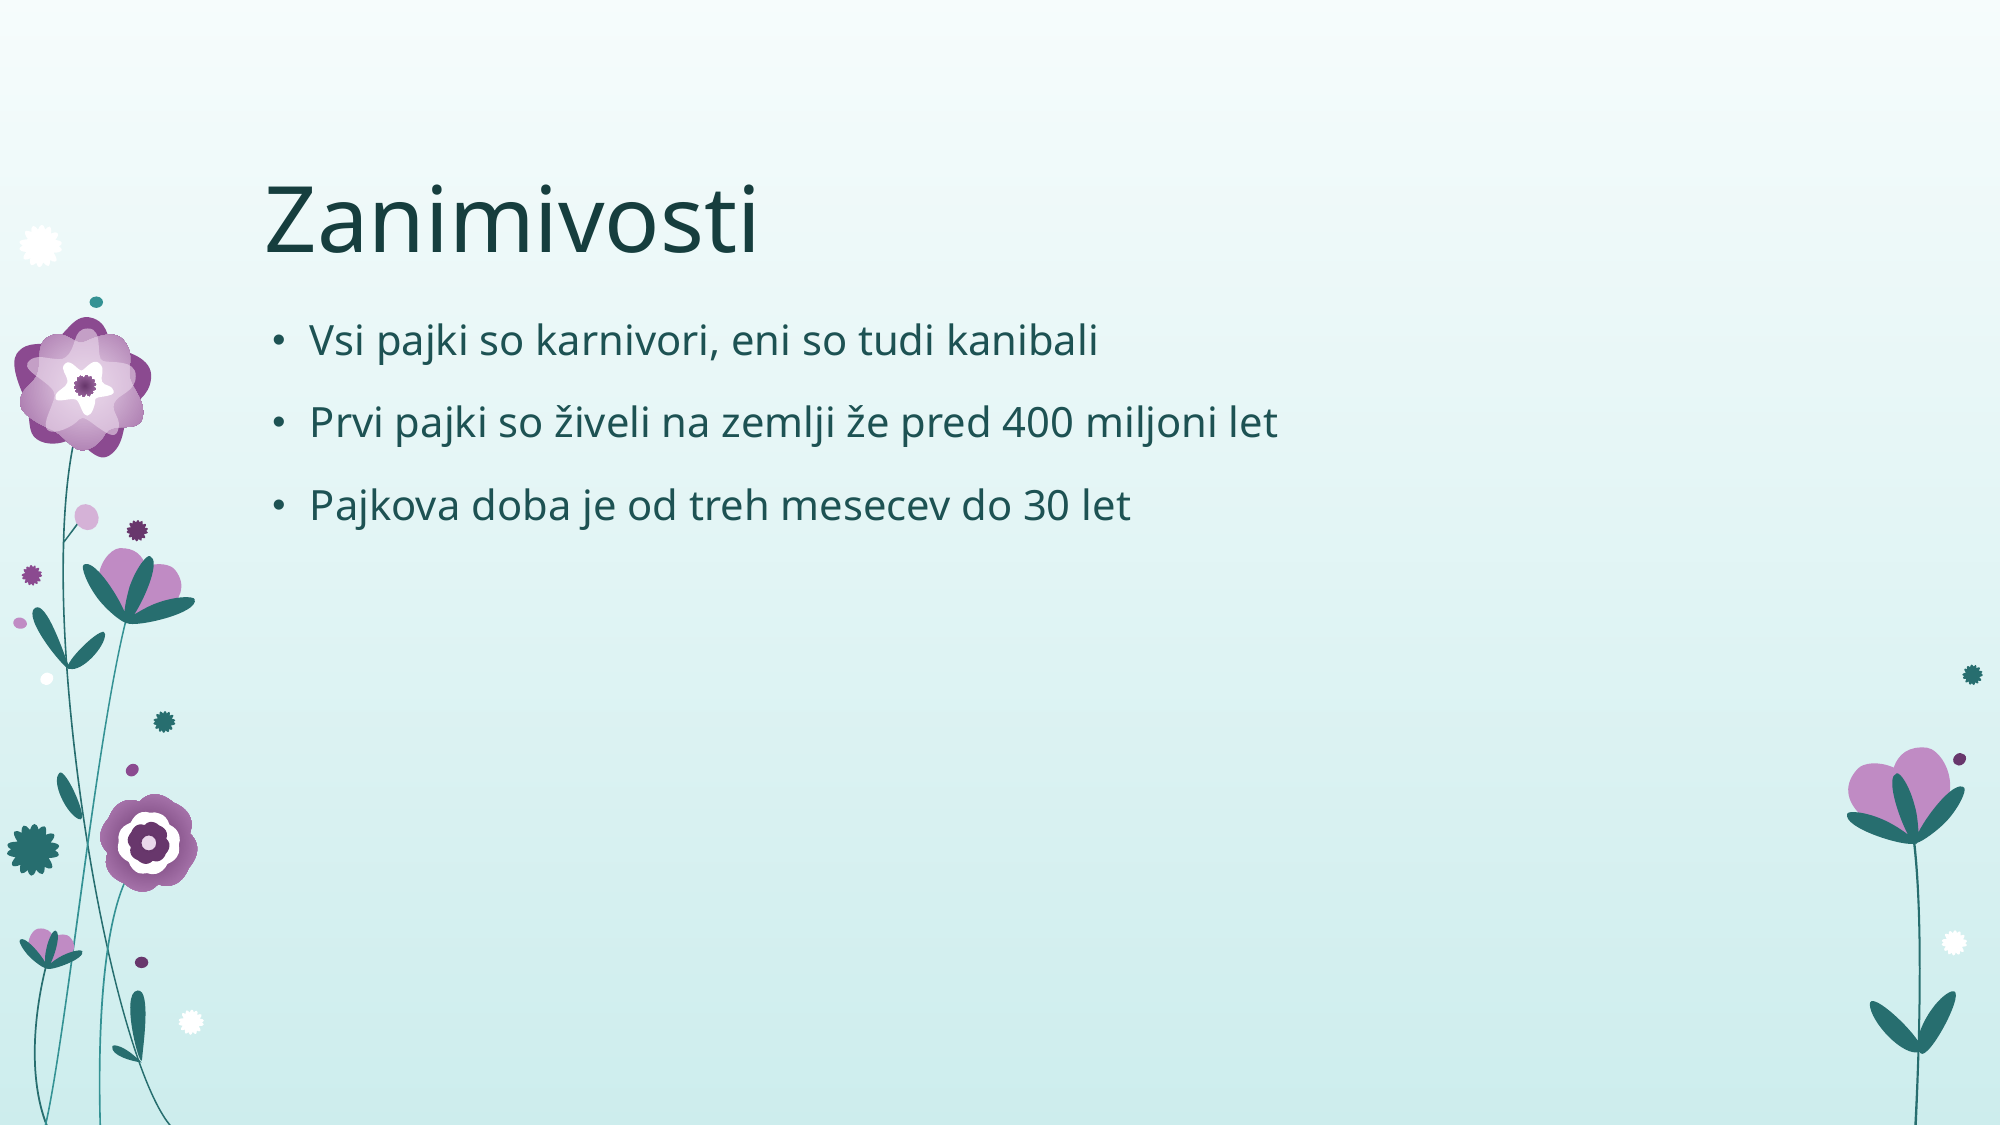

# Zanimivosti
Vsi pajki so karnivori, eni so tudi kanibali
Prvi pajki so živeli na zemlji že pred 400 miljoni let
Pajkova doba je od treh mesecev do 30 let